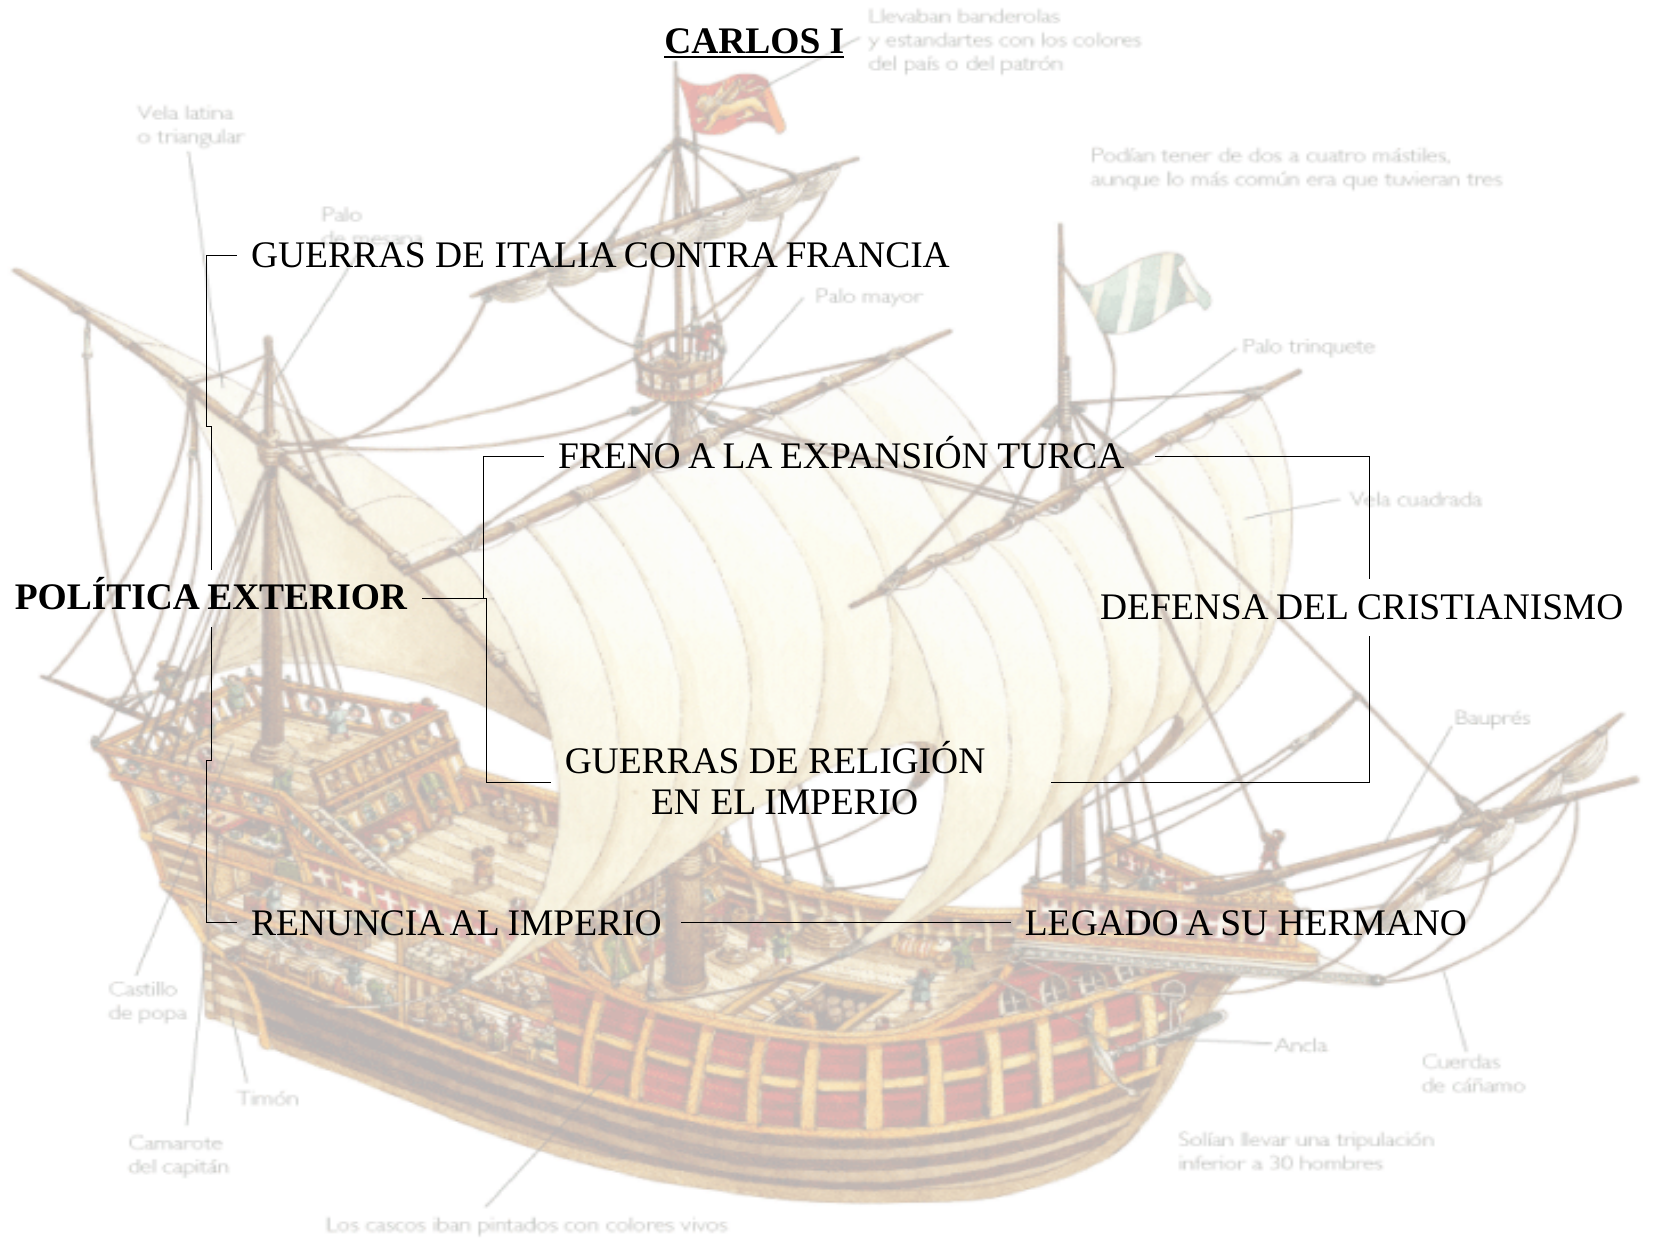

CARLOS I
GUERRAS DE ITALIA CONTRA FRANCIA
FRENO A LA EXPANSIÓN TURCA
POLÍTICA EXTERIOR
DEFENSA DEL CRISTIANISMO
GUERRAS DE RELIGIÓN
 EN EL IMPERIO
RENUNCIA AL IMPERIO
LEGADO A SU HERMANO